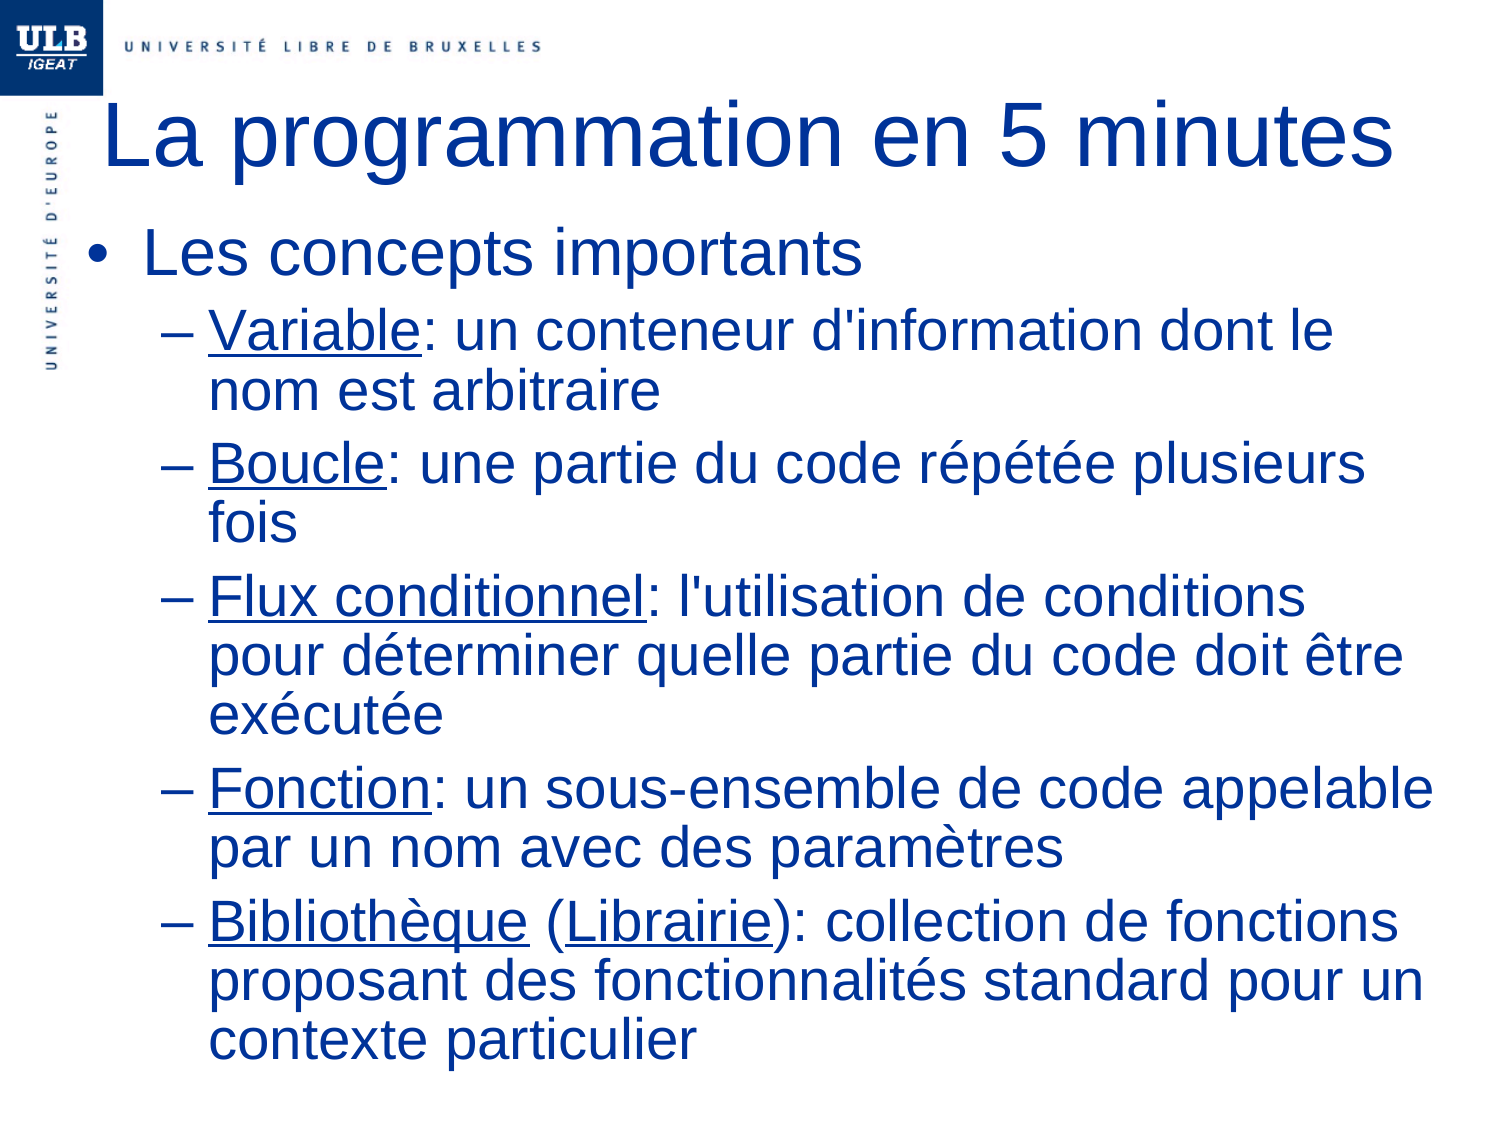

# La programmation en 5 minutes
Les concepts importants
Variable: un conteneur d'information dont le nom est arbitraire
Boucle: une partie du code répétée plusieurs fois
Flux conditionnel: l'utilisation de conditions pour déterminer quelle partie du code doit être exécutée
Fonction: un sous-ensemble de code appelable par un nom avec des paramètres
Bibliothèque (Librairie): collection de fonctions proposant des fonctionnalités standard pour un contexte particulier